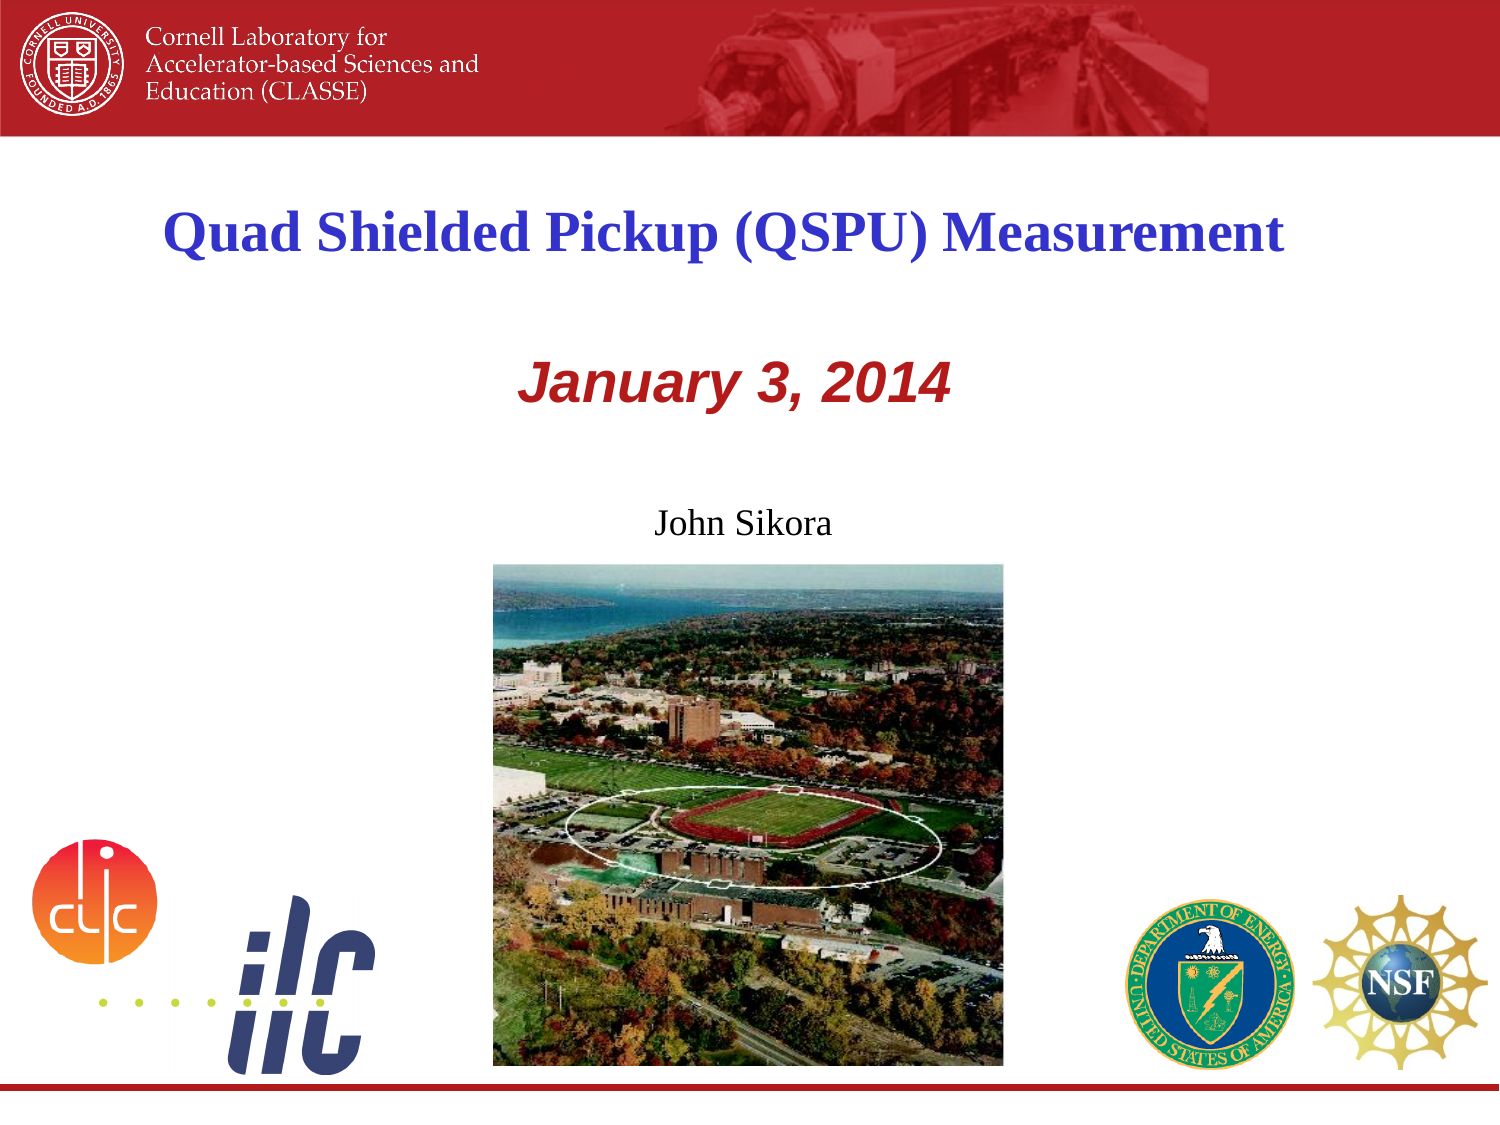

# Quad Shielded Pickup (QSPU) Measurement
January 3, 2014
John Sikora